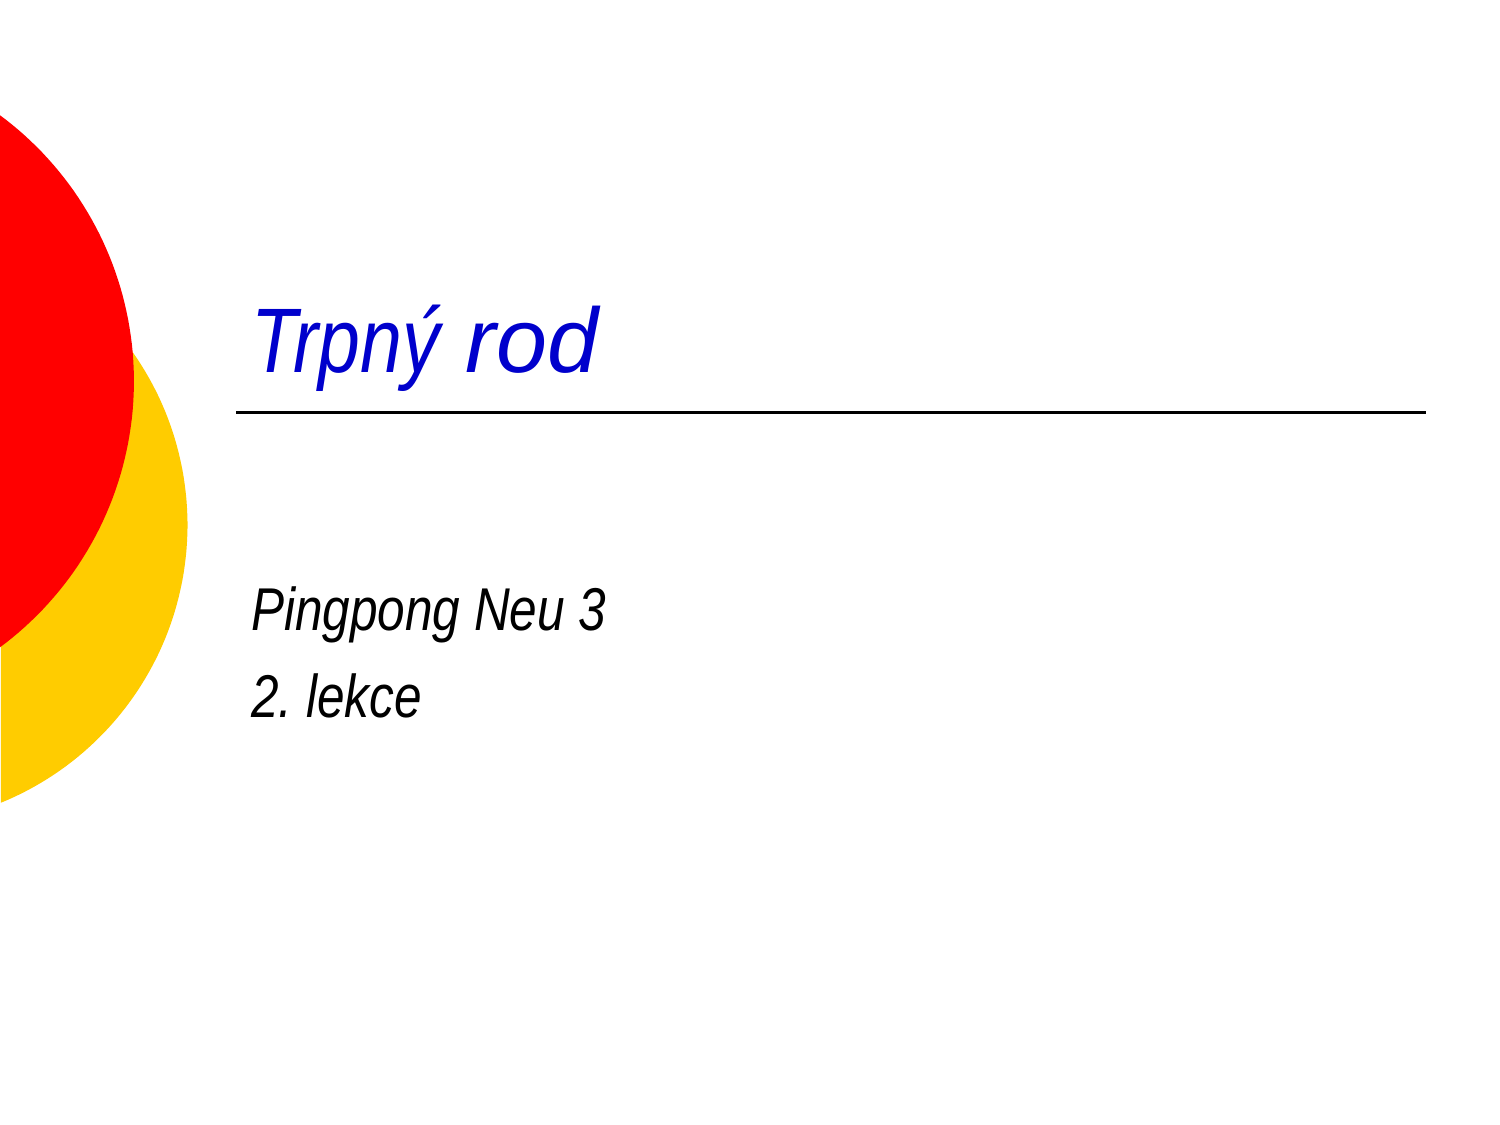

# Trpný rod
Pingpong Neu 3
2. lekce